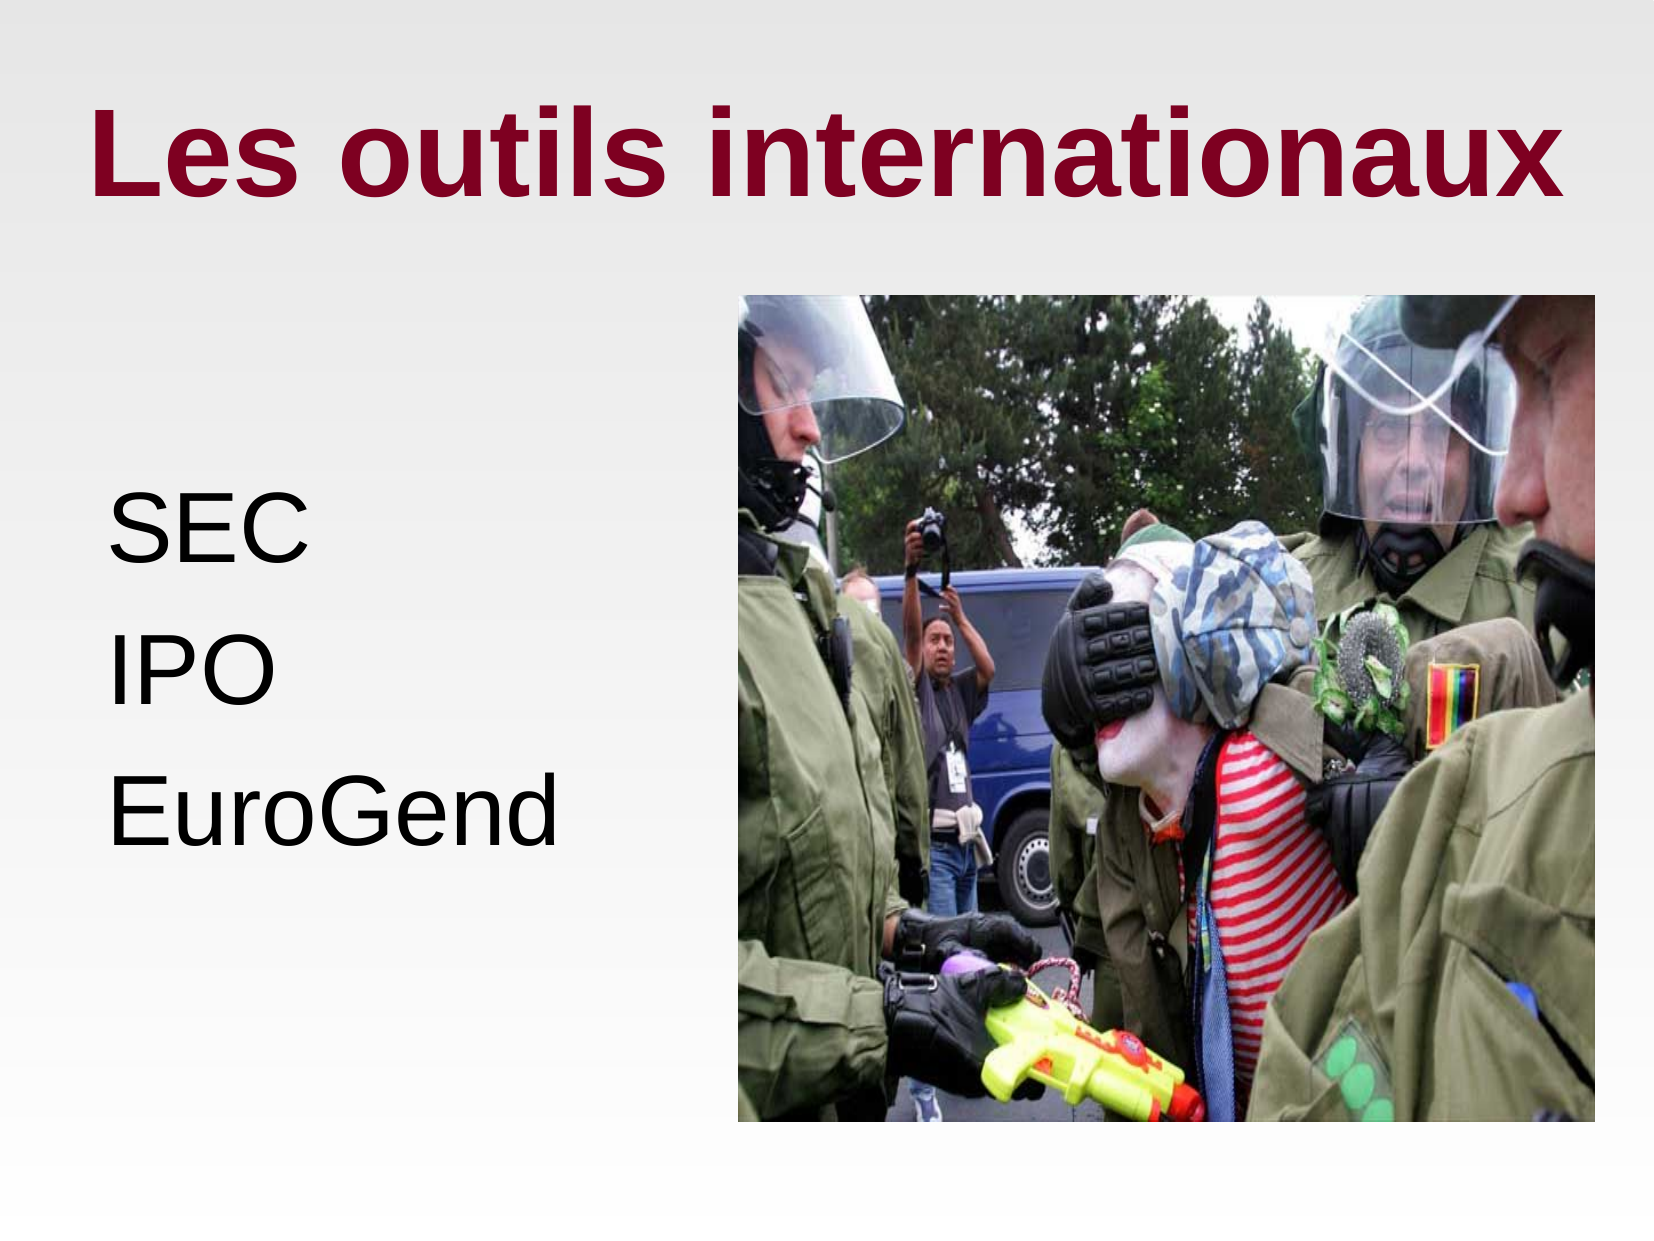

# Les outils internationaux
SEC
IPO
EuroGend